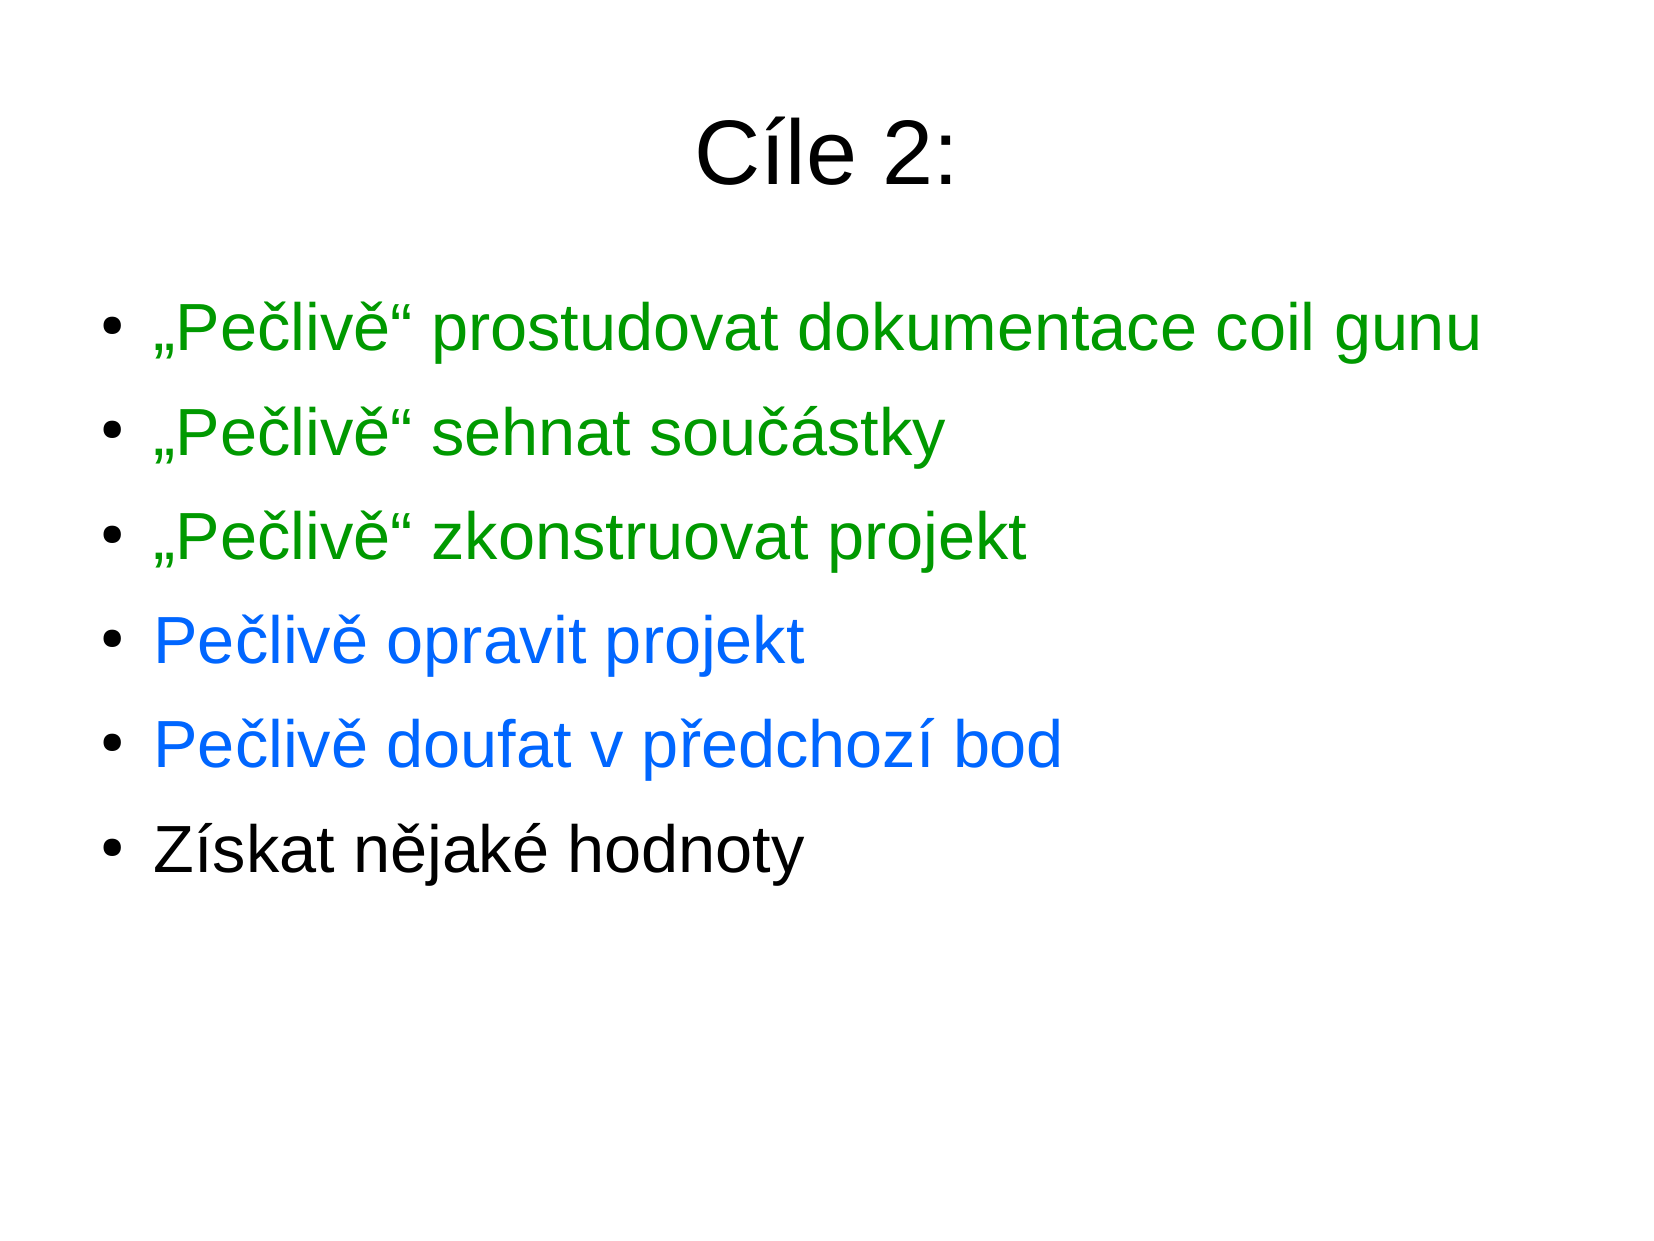

# Cíle 2:
„Pečlivě“ prostudovat dokumentace coil gunu
„Pečlivě“ sehnat součástky
„Pečlivě“ zkonstruovat projekt
Pečlivě opravit projekt
Pečlivě doufat v předchozí bod
Získat nějaké hodnoty